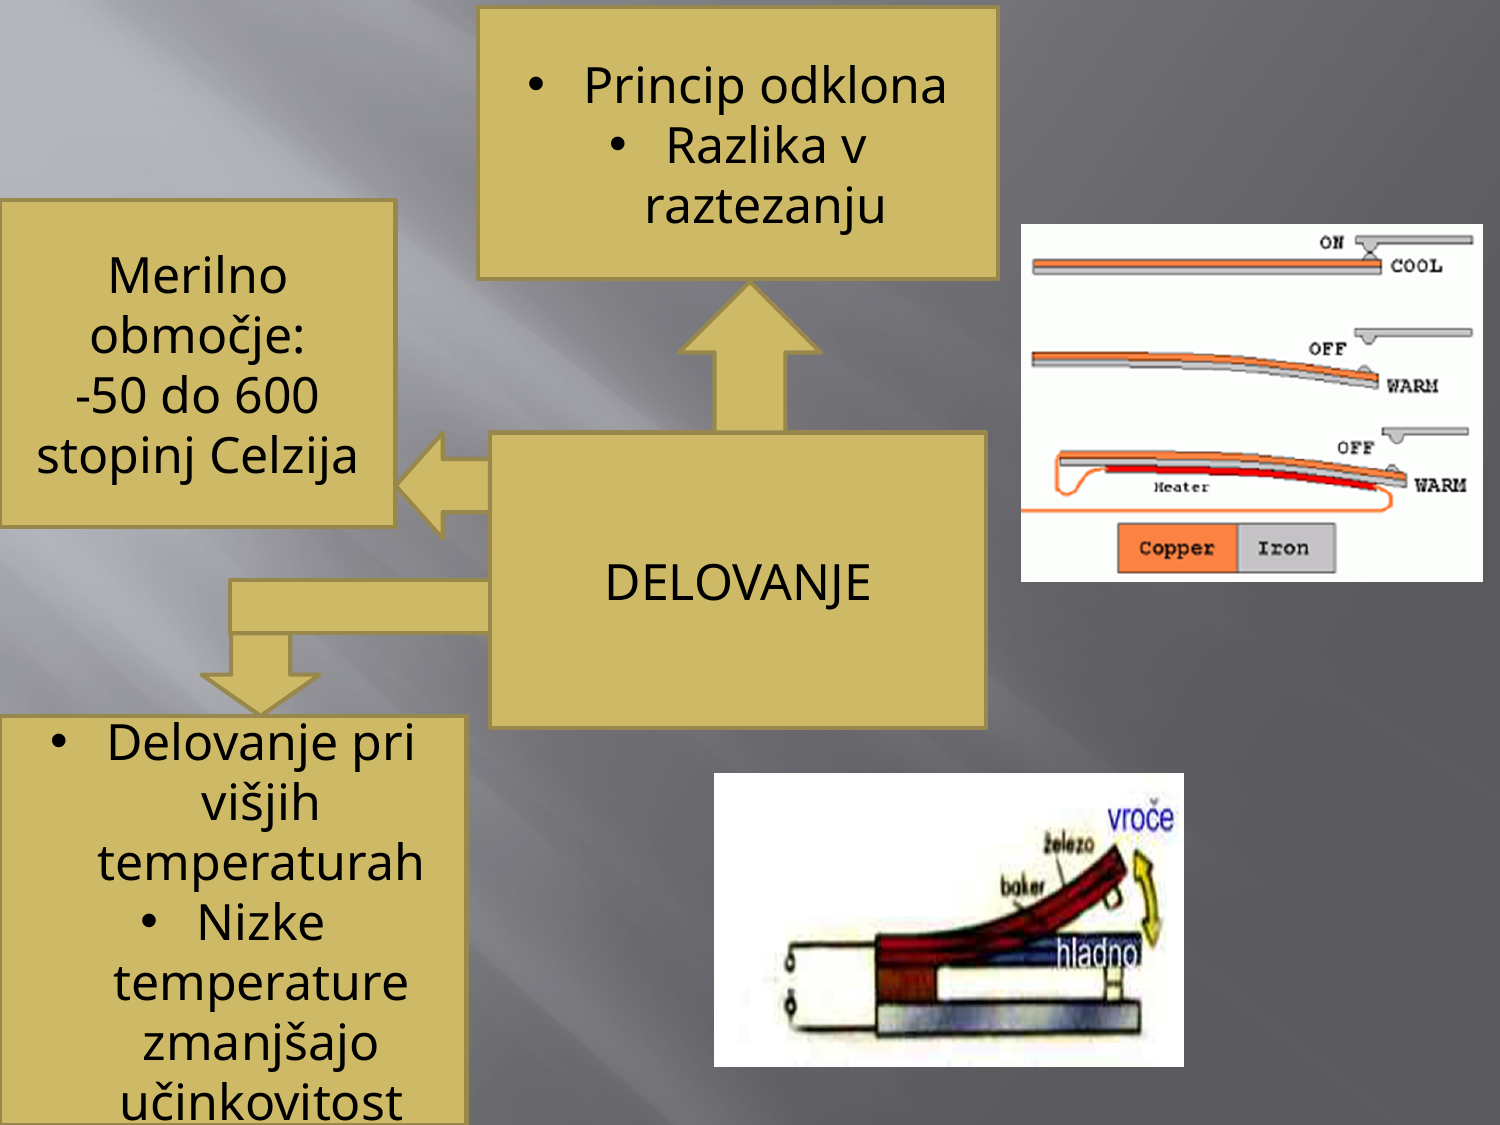

Princip odklona
Razlika v raztezanju
Merilno območje:
-50 do 600 stopinj Celzija
DELOVANJE
Delovanje pri višjih temperaturah
Nizke temperature zmanjšajo učinkovitost